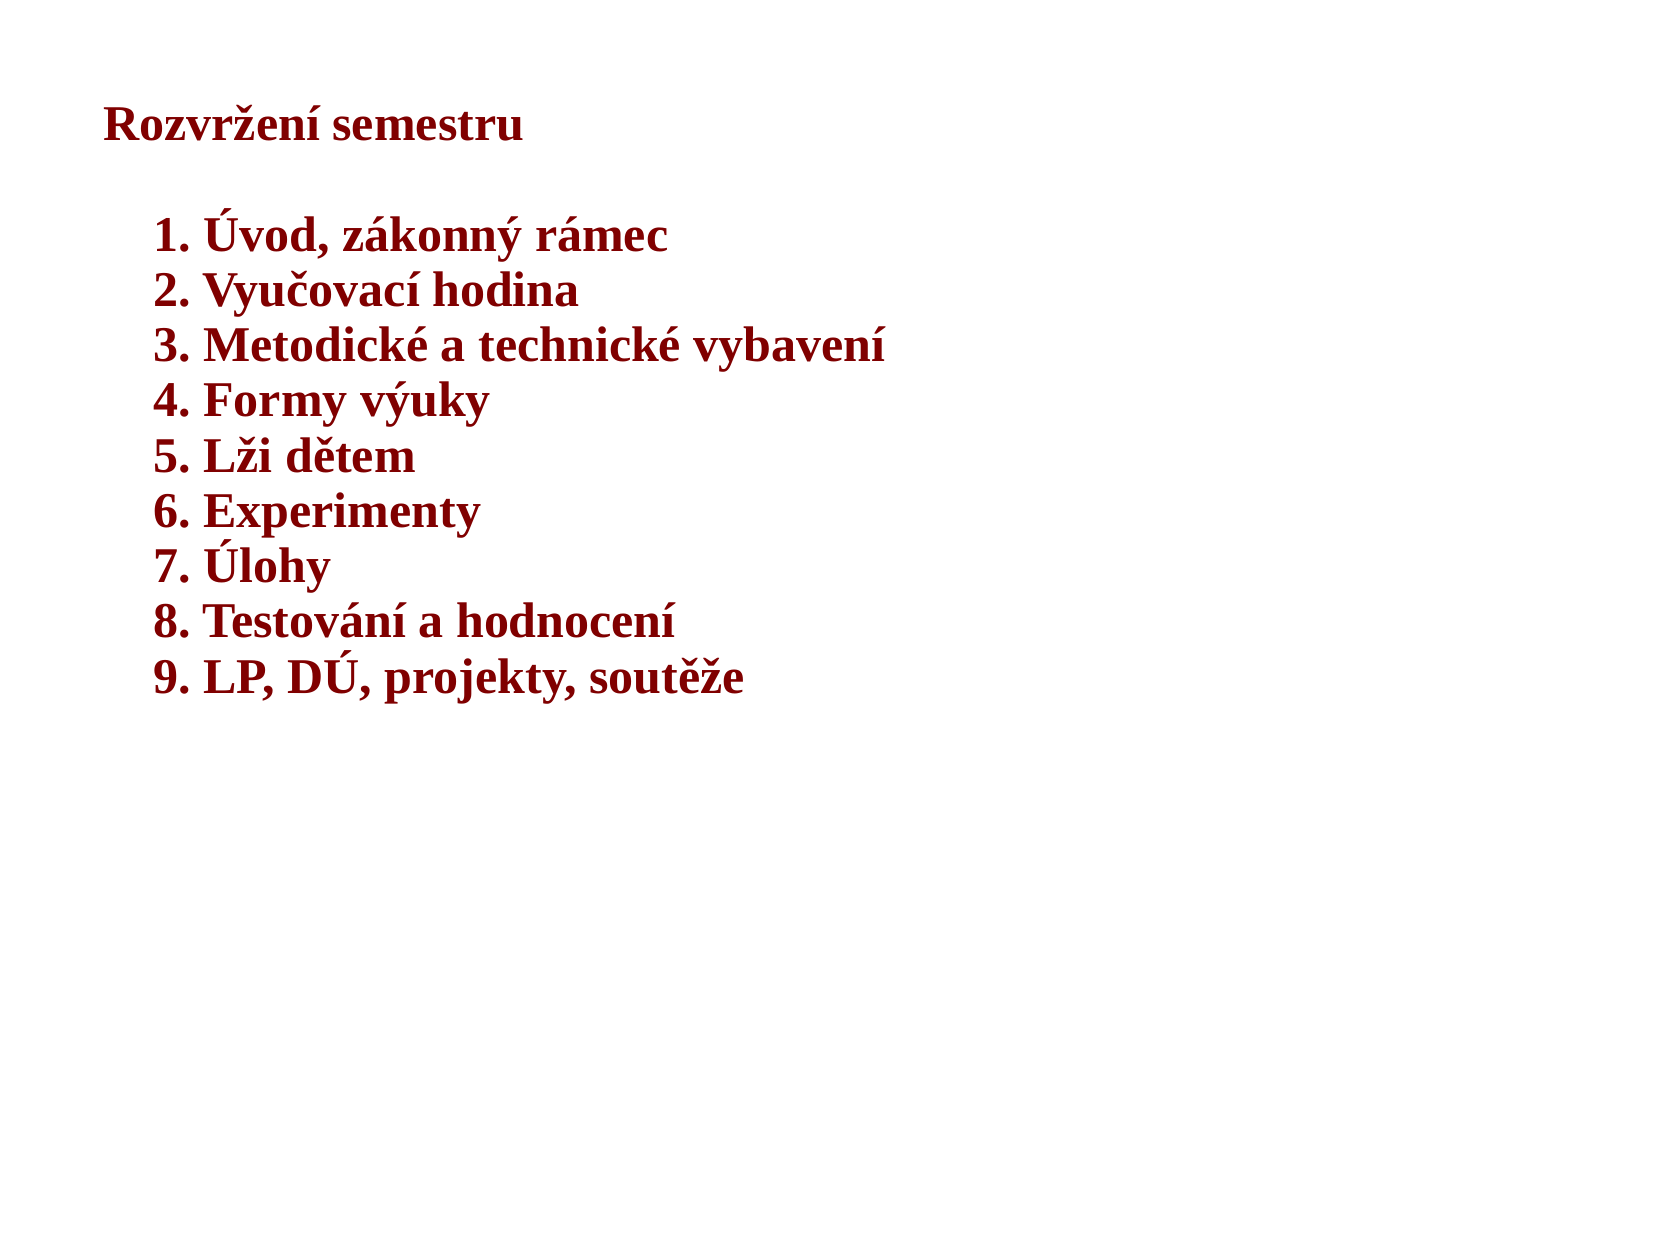

Rozvržení semestru
 1. Úvod, zákonný rámec
 2. Vyučovací hodina
 3. Metodické a technické vybavení
 4. Formy výuky
 5. Lži dětem
 6. Experimenty
 7. Úlohy
 8. Testování a hodnocení
 9. LP, DÚ, projekty, soutěže